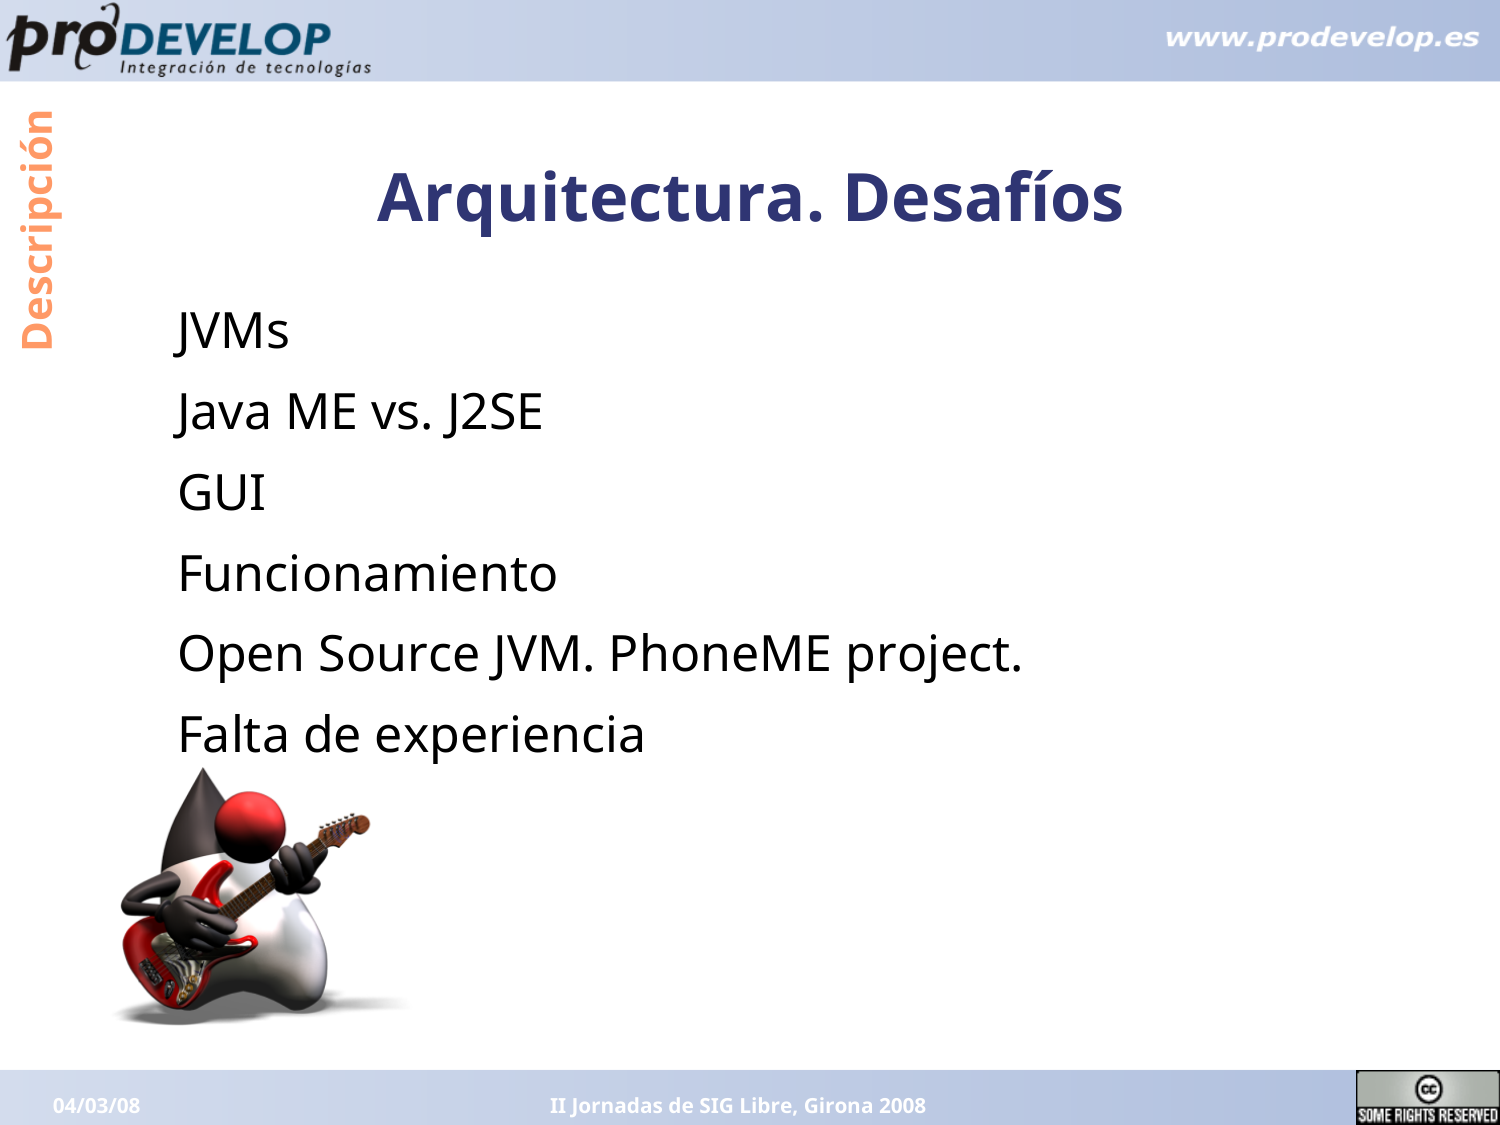

# Arquitectura. Desafíos
Descripción
JVMs
Java ME vs. J2SE
GUI
Funcionamiento
Open Source JVM. PhoneME project.
Falta de experiencia
25/10/2006
12
Plan Difusión Interna gvSIG v. 2.0